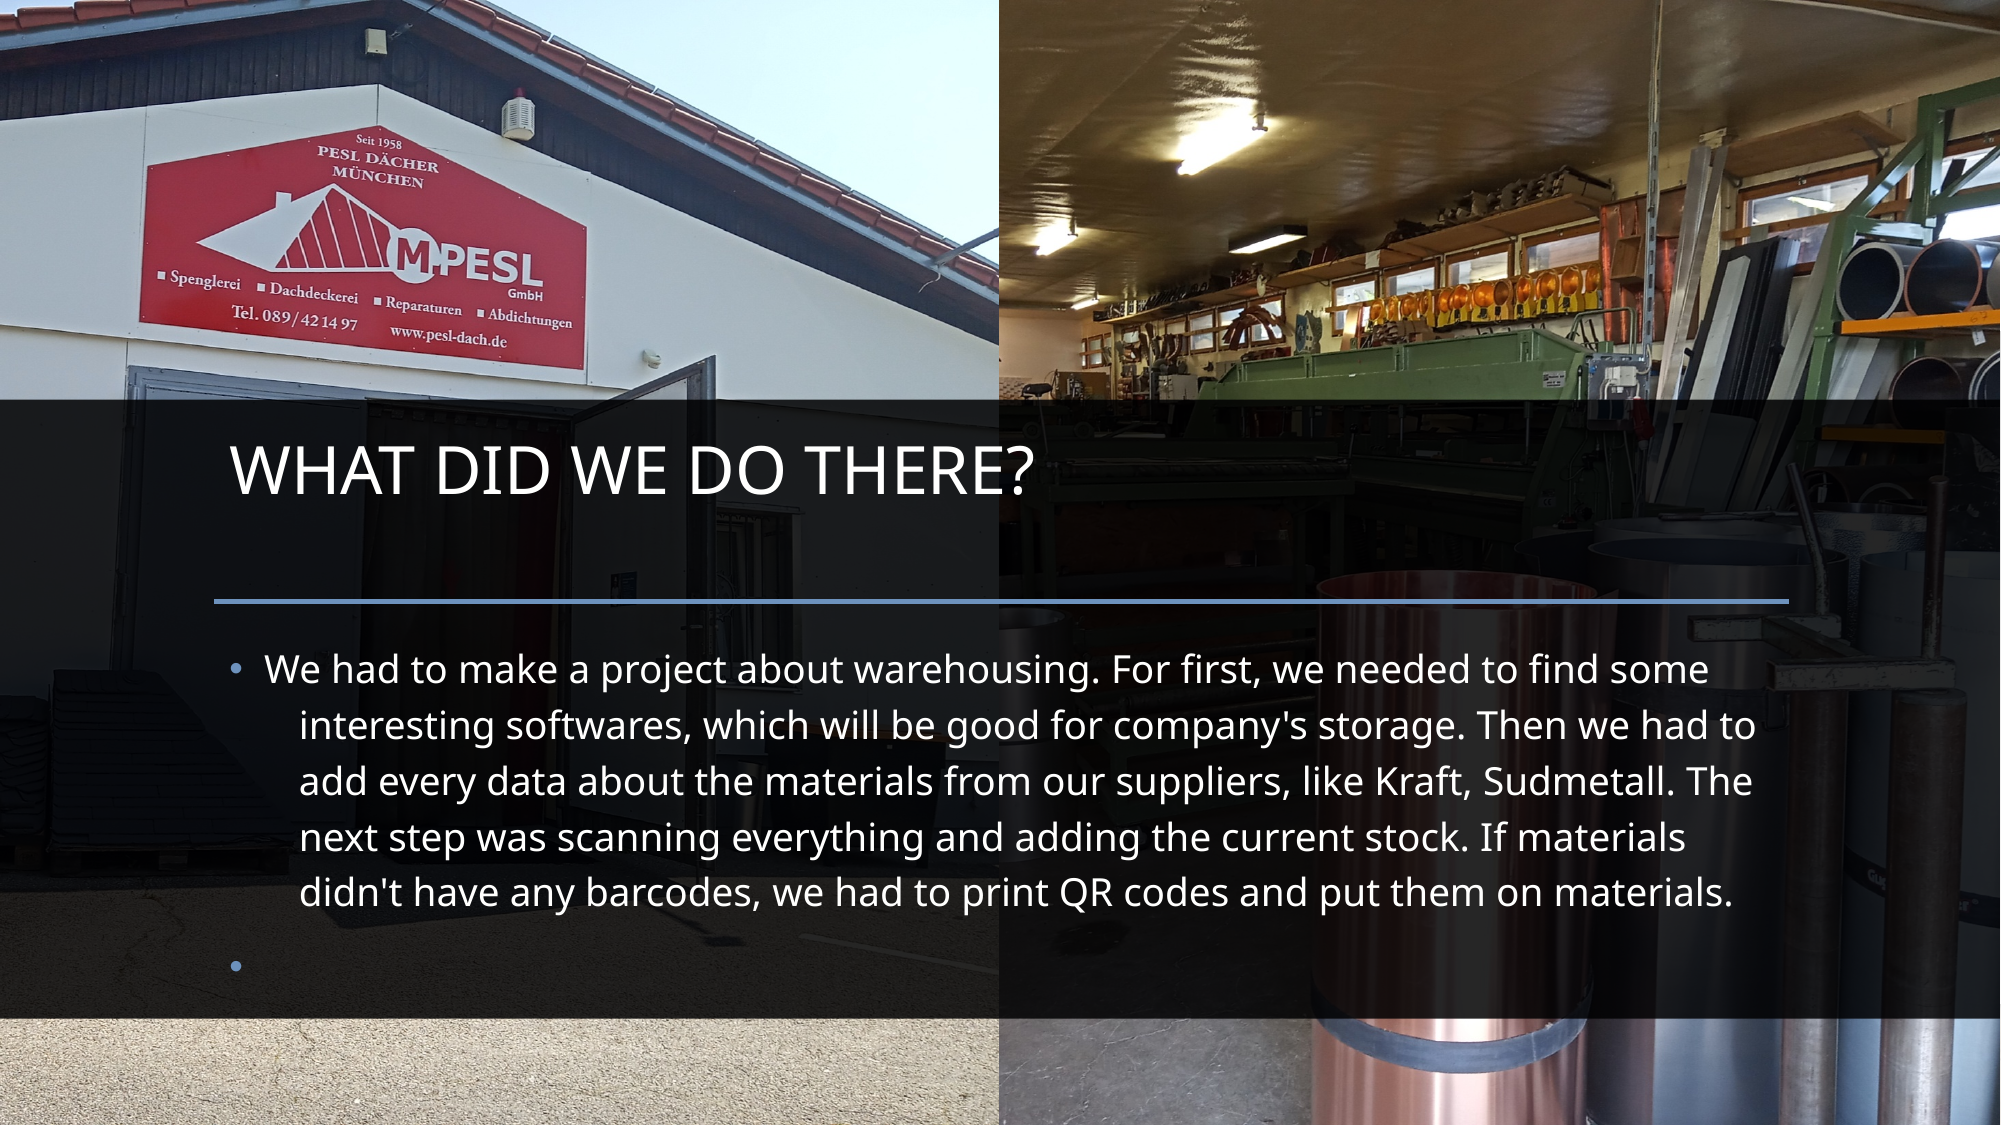

# What did we do there?
We had to make a project about warehousing. For first, we needed to find some interesting softwares, which will be good for company's storage. Then we had to add every data about the materials from our suppliers, like Kraft, Sudmetall. The next step was scanning everything and adding the current stock. If materials didn't have any barcodes, we had to print QR codes and put them on materials.